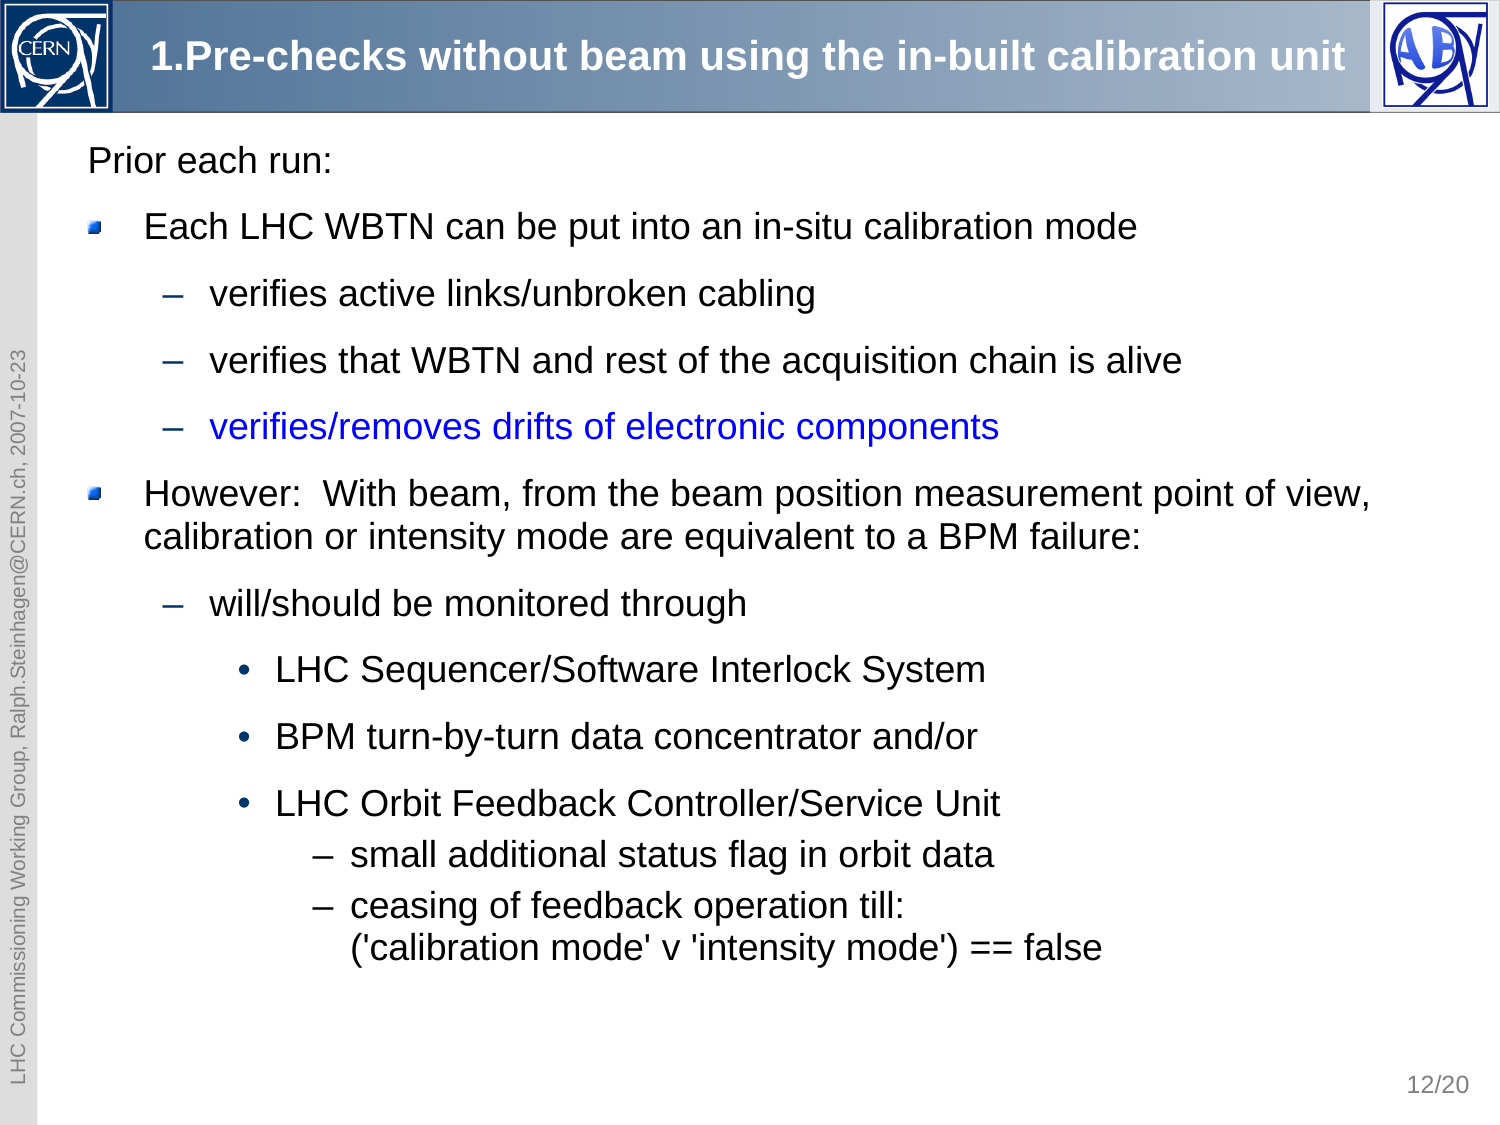

# 1.Pre-checks without beam using the in-built calibration unit
Prior each run:
Each LHC WBTN can be put into an in-situ calibration mode
verifies active links/unbroken cabling
verifies that WBTN and rest of the acquisition chain is alive
verifies/removes drifts of electronic components
However: With beam, from the beam position measurement point of view, calibration or intensity mode are equivalent to a BPM failure:
will/should be monitored through
LHC Sequencer/Software Interlock System
BPM turn-by-turn data concentrator and/or
LHC Orbit Feedback Controller/Service Unit
small additional status flag in orbit data
ceasing of feedback operation till:			('calibration mode' v 'intensity mode') == false